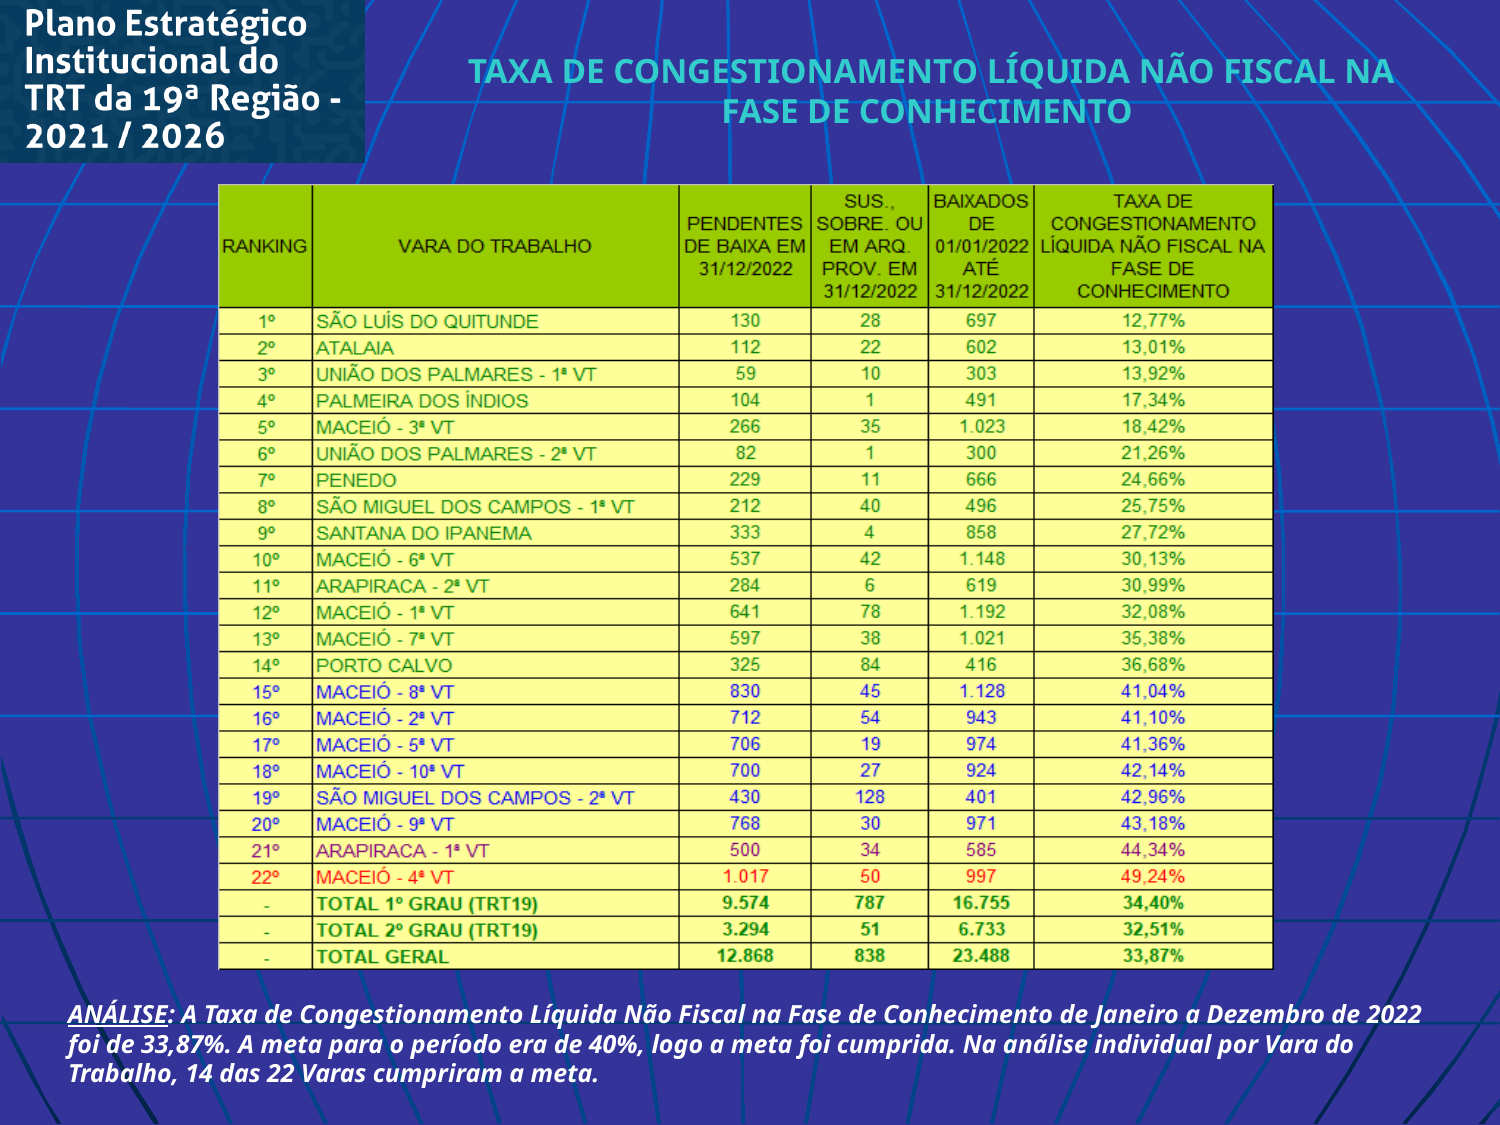

TAXA DE CONGESTIONAMENTO LÍQUIDA NÃO FISCAL NA FASE DE CONHECIMENTO
ANÁLISE: A Taxa de Congestionamento Líquida Não Fiscal na Fase de Conhecimento de Janeiro a Dezembro de 2022 foi de 33,87%. A meta para o período era de 40%, logo a meta foi cumprida. Na análise individual por Vara do Trabalho, 14 das 22 Varas cumpriram a meta.